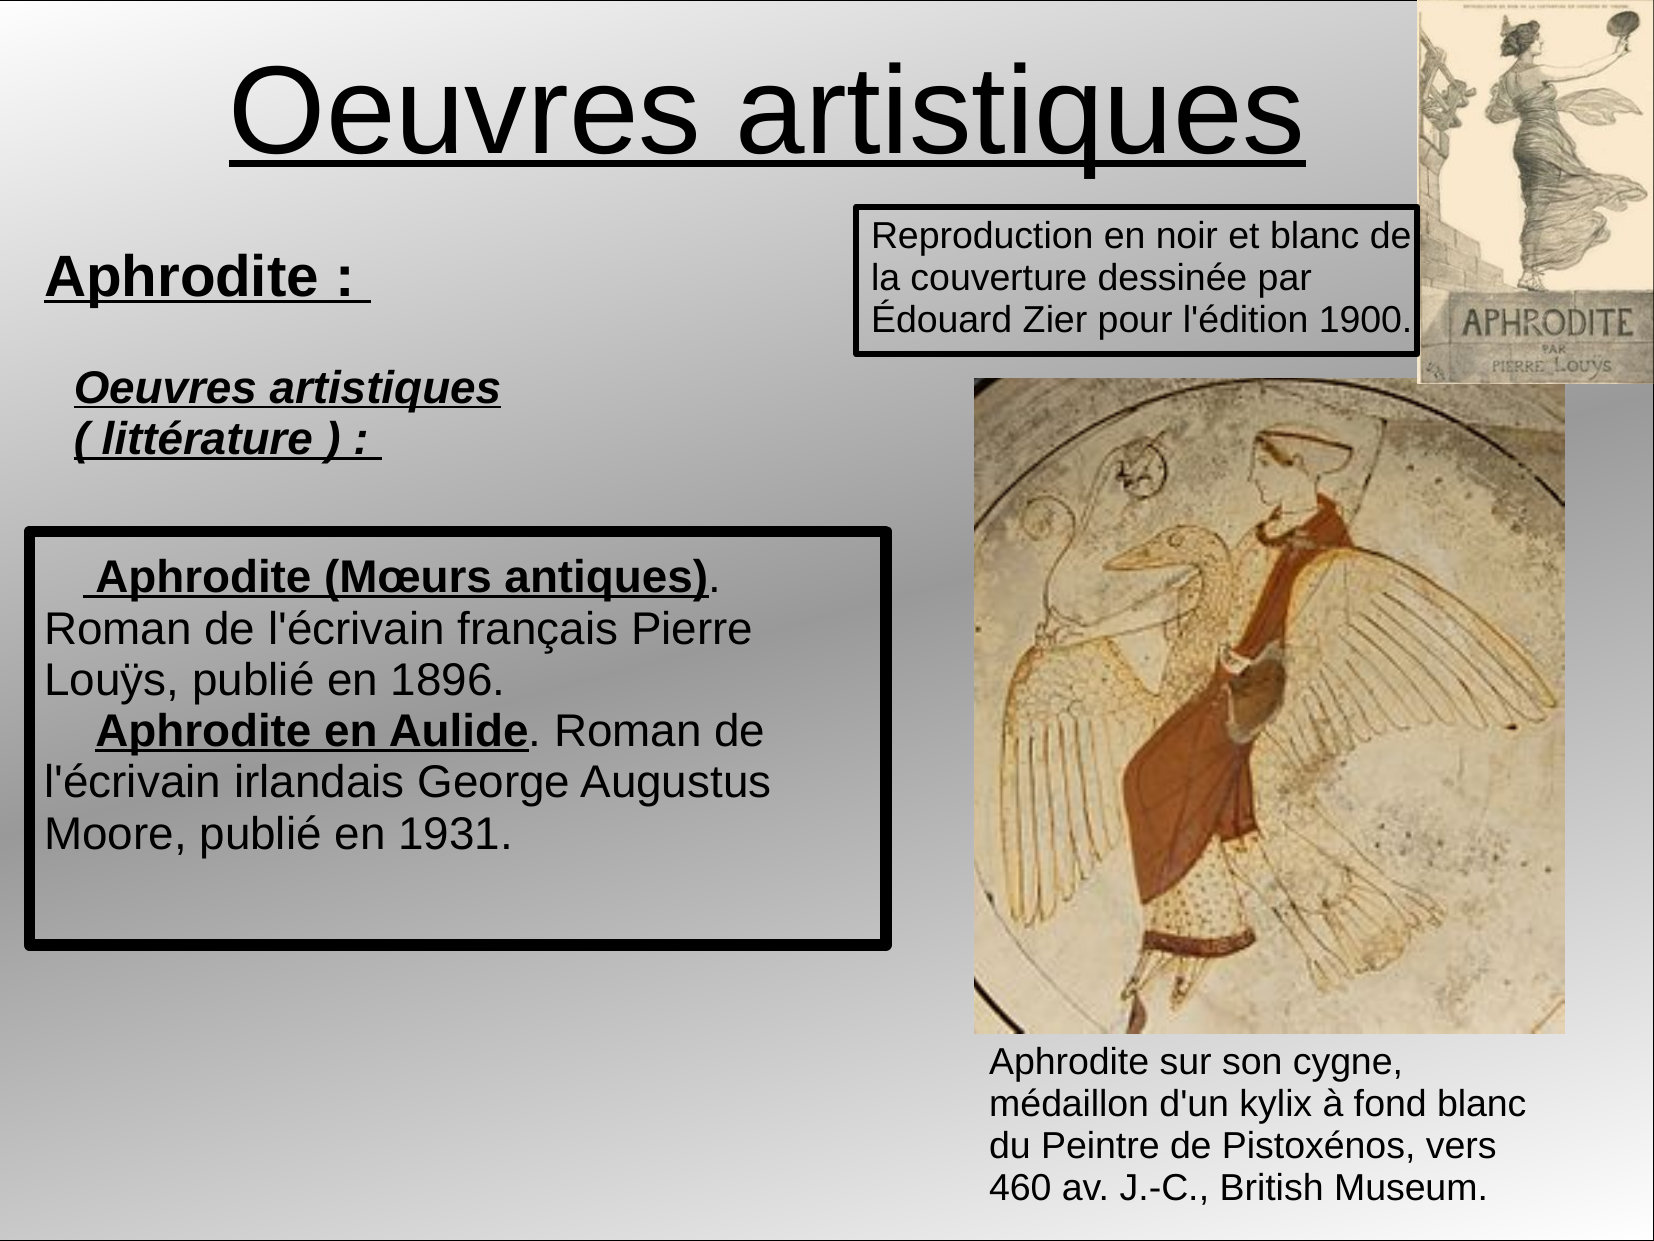

Oeuvres artistiques
Reproduction en noir et blanc de la couverture dessinée par Édouard Zier pour l'édition 1900.
Aphrodite :
Oeuvres artistiques ( littérature ) :
 Aphrodite (Mœurs antiques). Roman de l'écrivain français Pierre Louÿs, publié en 1896.
 Aphrodite en Aulide. Roman de l'écrivain irlandais George Augustus Moore, publié en 1931.
Aphrodite sur son cygne, médaillon d'un kylix à fond blanc du Peintre de Pistoxénos, vers 460 av. J.-C., British Museum.